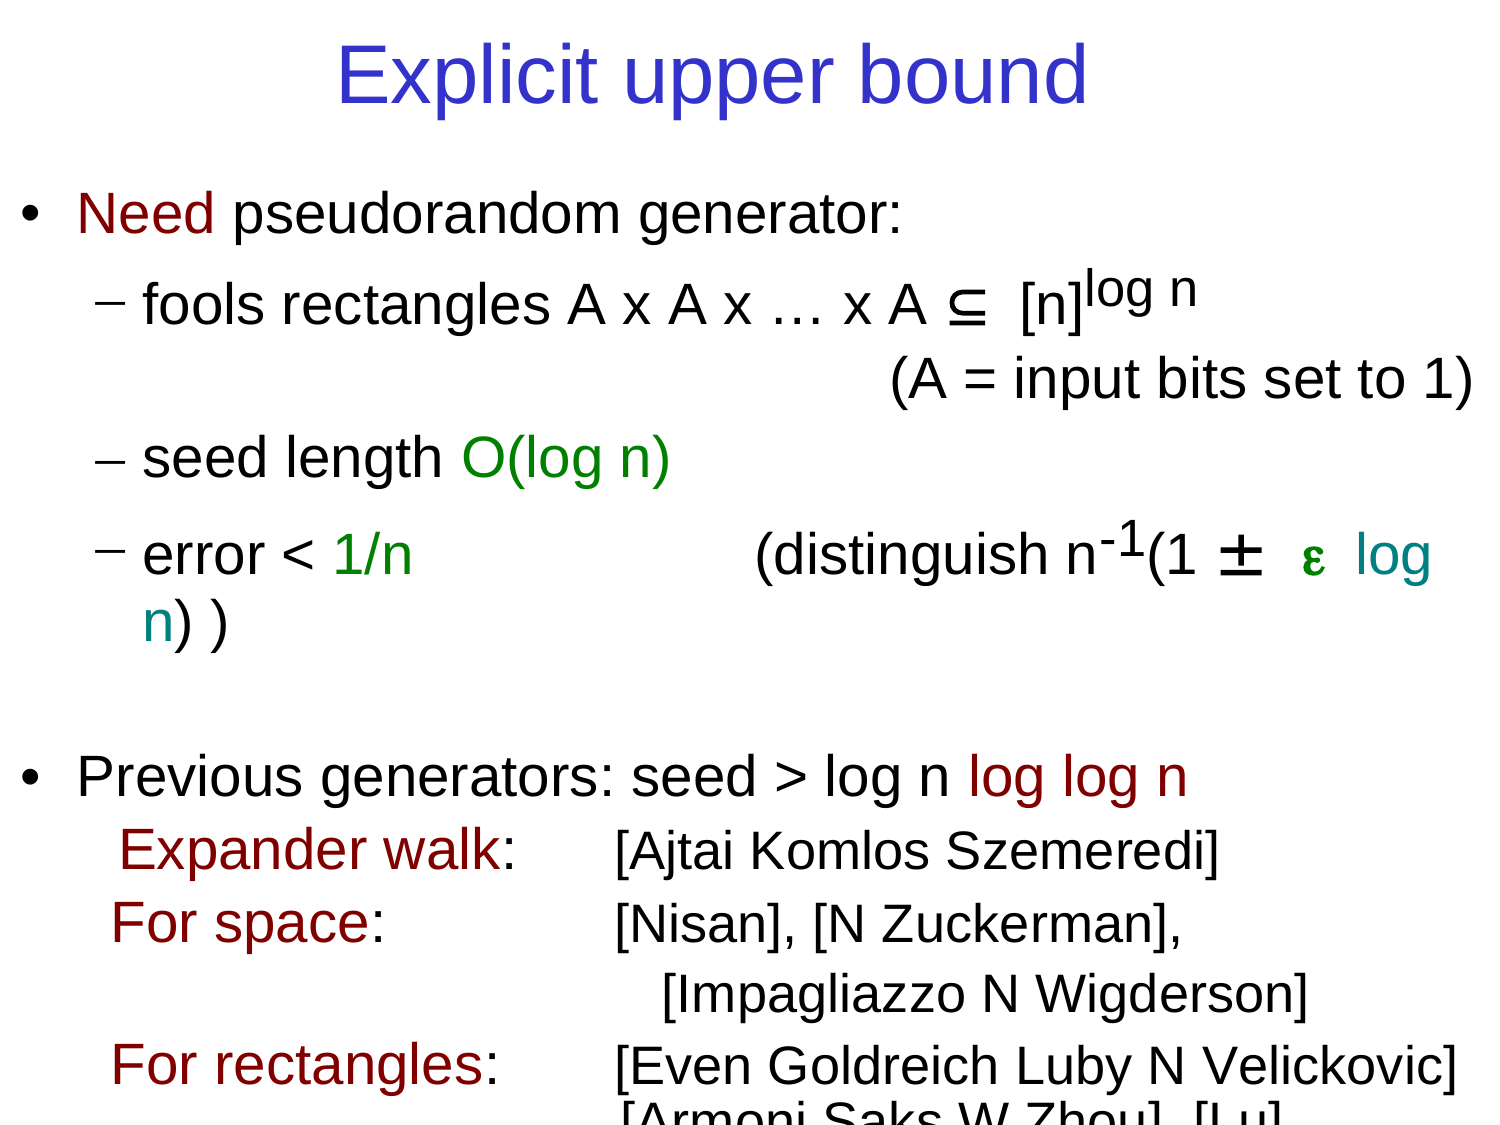

# Explicit upper bound
Need pseudorandom generator:
fools rectangles A x A x … x A  [n]log n
 (A = input bits set to 1)
seed length O(log n)
error < 1/n (distinguish n-1(1   log n) )
Previous generators: seed > log n log log n
 Expander walk: [Ajtai Komlos Szemeredi]
 For space: [Nisan], [N Zuckerman],
 [Impagliazzo N Wigderson]
 For rectangles: [Even Goldreich Luby N Velickovic] [Armoni Saks W Zhou], [Lu]